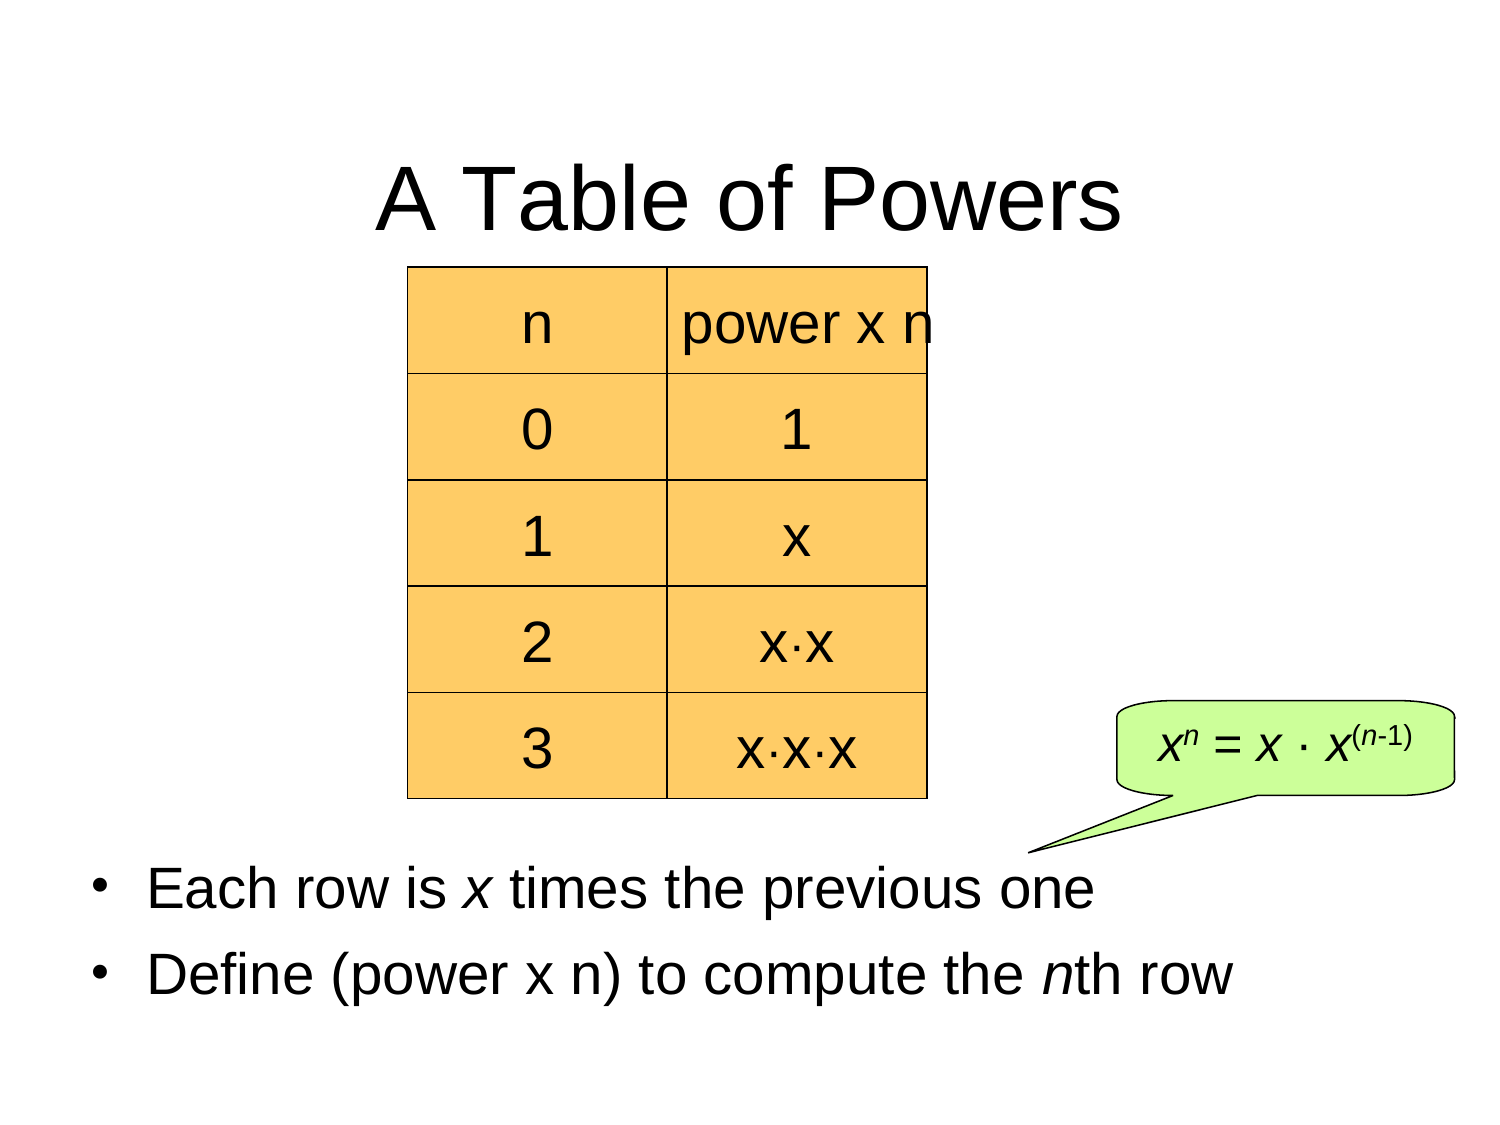

# A Table of Powers
Each row is x times the previous one
Define (power x n) to compute the nth row
n
power x n
0
1
1
x
2
x·x
3
x·x·x
xn = x · x(n-1)